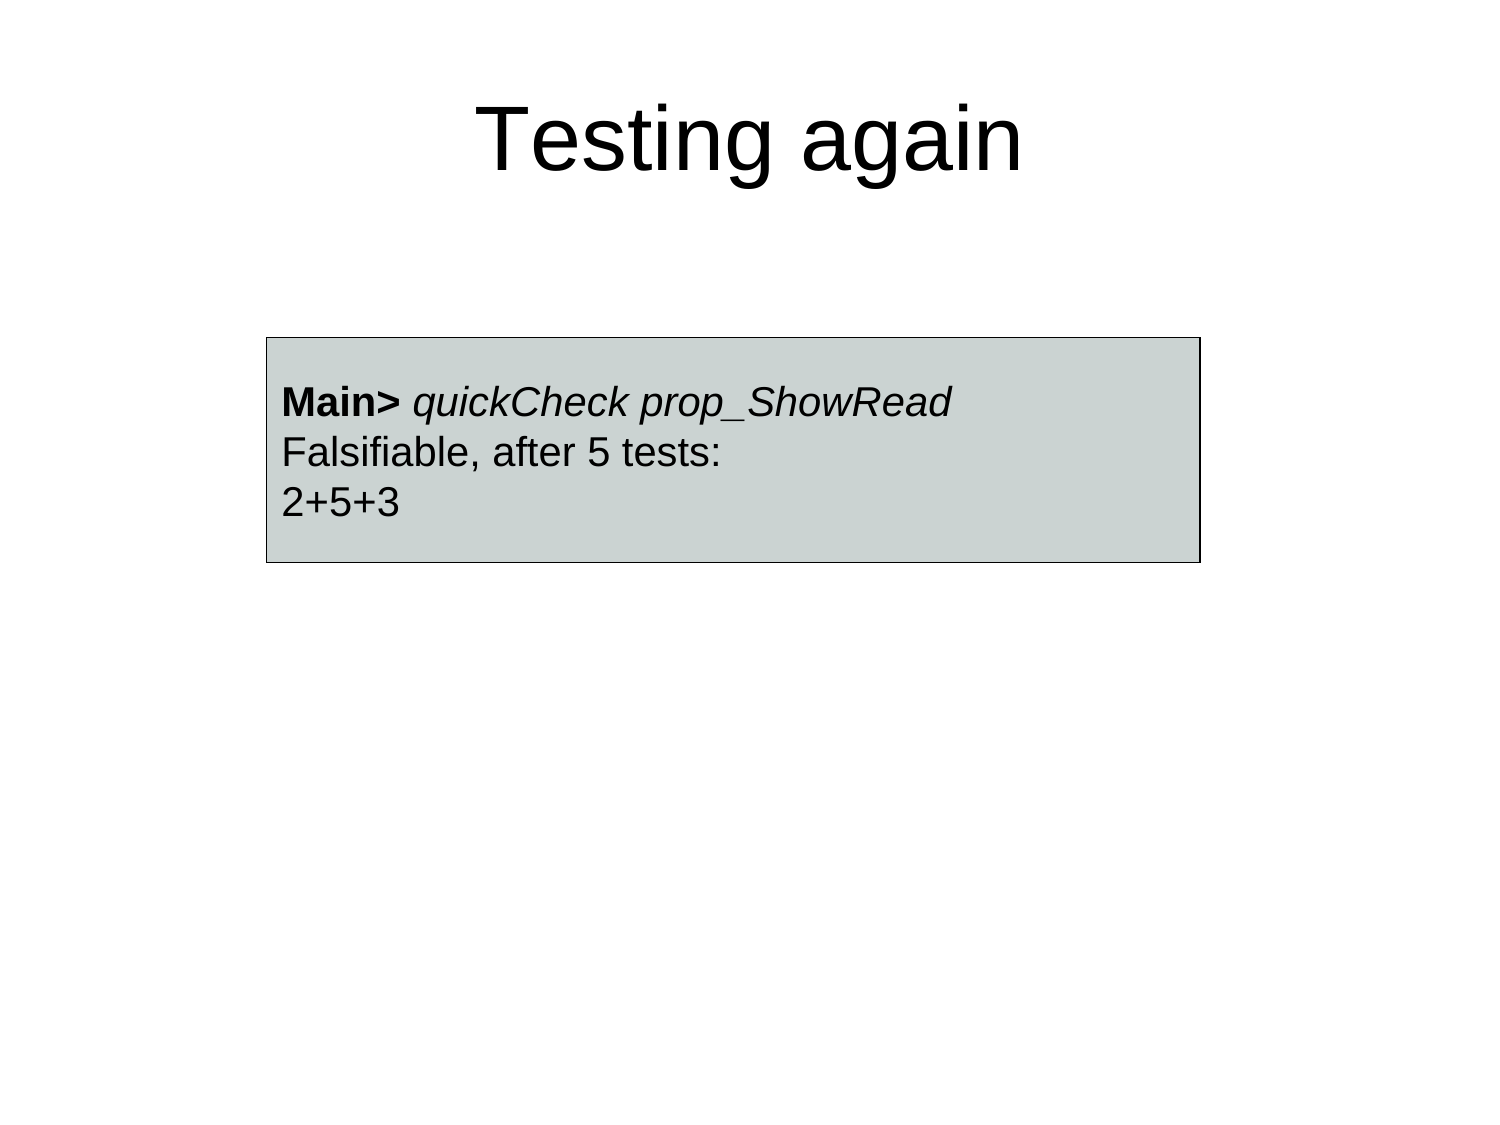

# Testing again
Main> quickCheck prop_ShowRead
Falsifiable, after 5 tests:
2+5+3